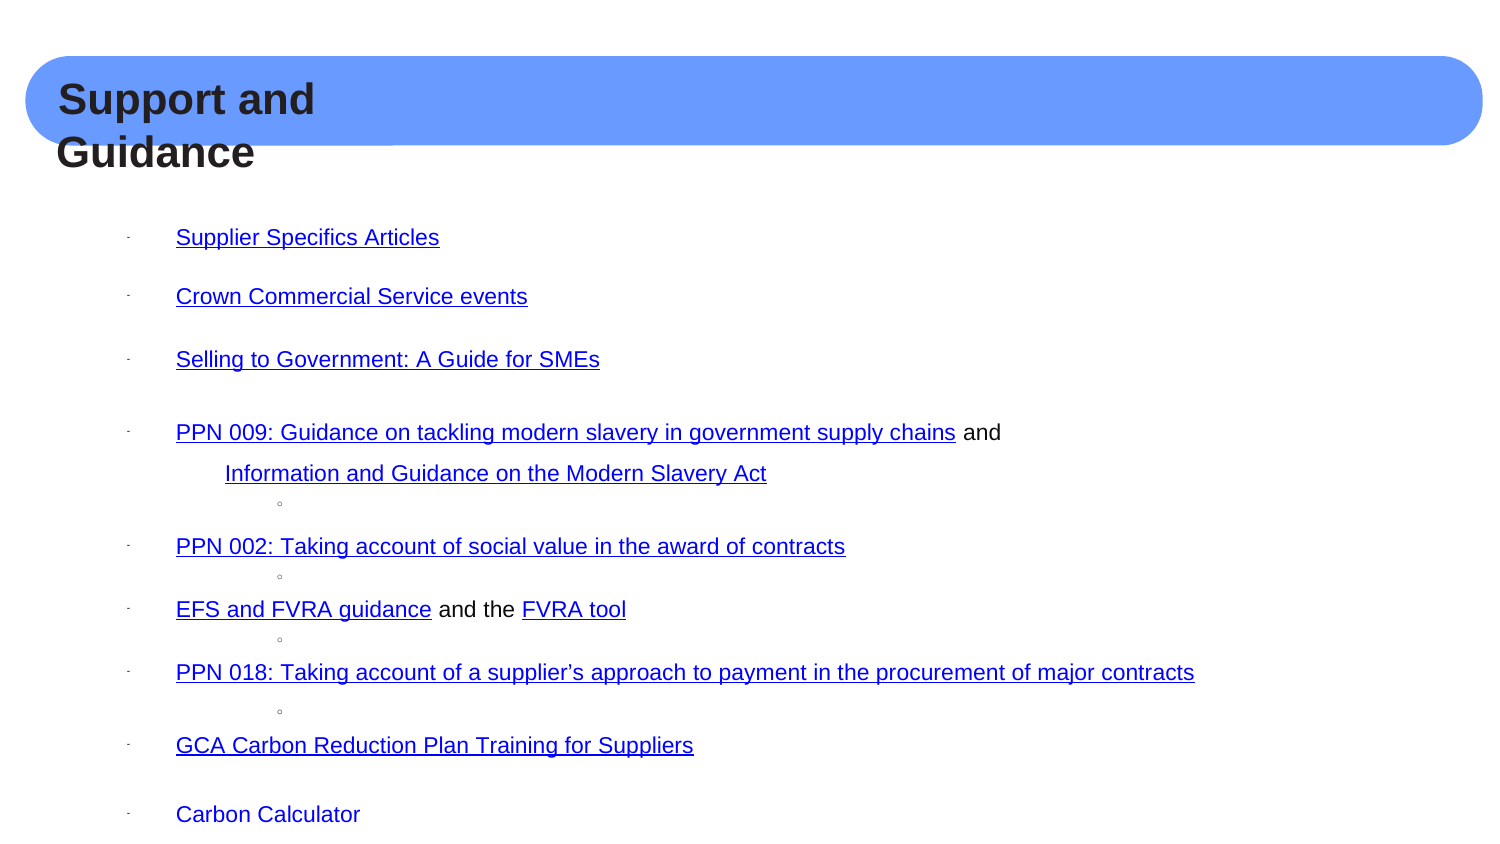

# Support and Guidance
Supplier Specifics Articles
Crown Commercial Service events
Selling to Government: A Guide for SMEs
PPN 009: Guidance on tackling modern slavery in government supply chains and Information and Guidance on the Modern Slavery Act
PPN 002: Taking account of social value in the award of contracts
EFS and FVRA guidance and the FVRA tool
PPN 018: Taking account of a supplier’s approach to payment in the procurement of major contracts
GCA Carbon Reduction Plan Training for Suppliers
Carbon Calculator